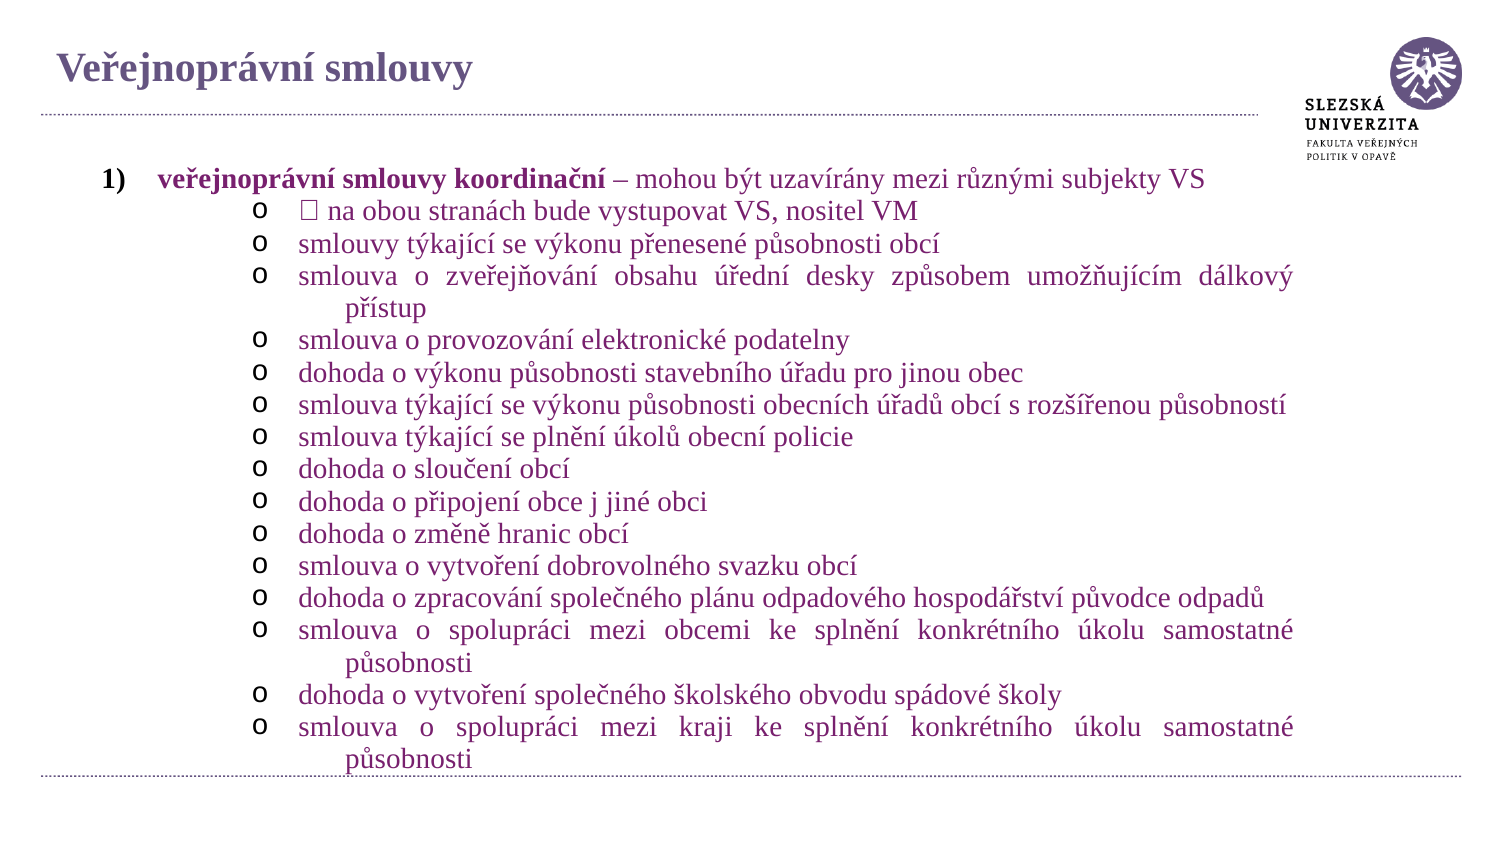

# Veřejnoprávní smlouvy
veřejnoprávní smlouvy koordinační – mohou být uzavírány mezi různými subjekty VS
 na obou stranách bude vystupovat VS, nositel VM
smlouvy týkající se výkonu přenesené působnosti obcí
smlouva o zveřejňování obsahu úřední desky způsobem umožňujícím dálkový přístup
smlouva o provozování elektronické podatelny
dohoda o výkonu působnosti stavebního úřadu pro jinou obec
smlouva týkající se výkonu působnosti obecních úřadů obcí s rozšířenou působností
smlouva týkající se plnění úkolů obecní policie
dohoda o sloučení obcí
dohoda o připojení obce j jiné obci
dohoda o změně hranic obcí
smlouva o vytvoření dobrovolného svazku obcí
dohoda o zpracování společného plánu odpadového hospodářství původce odpadů
smlouva o spolupráci mezi obcemi ke splnění konkrétního úkolu samostatné působnosti
dohoda o vytvoření společného školského obvodu spádové školy
smlouva o spolupráci mezi kraji ke splnění konkrétního úkolu samostatné působnosti